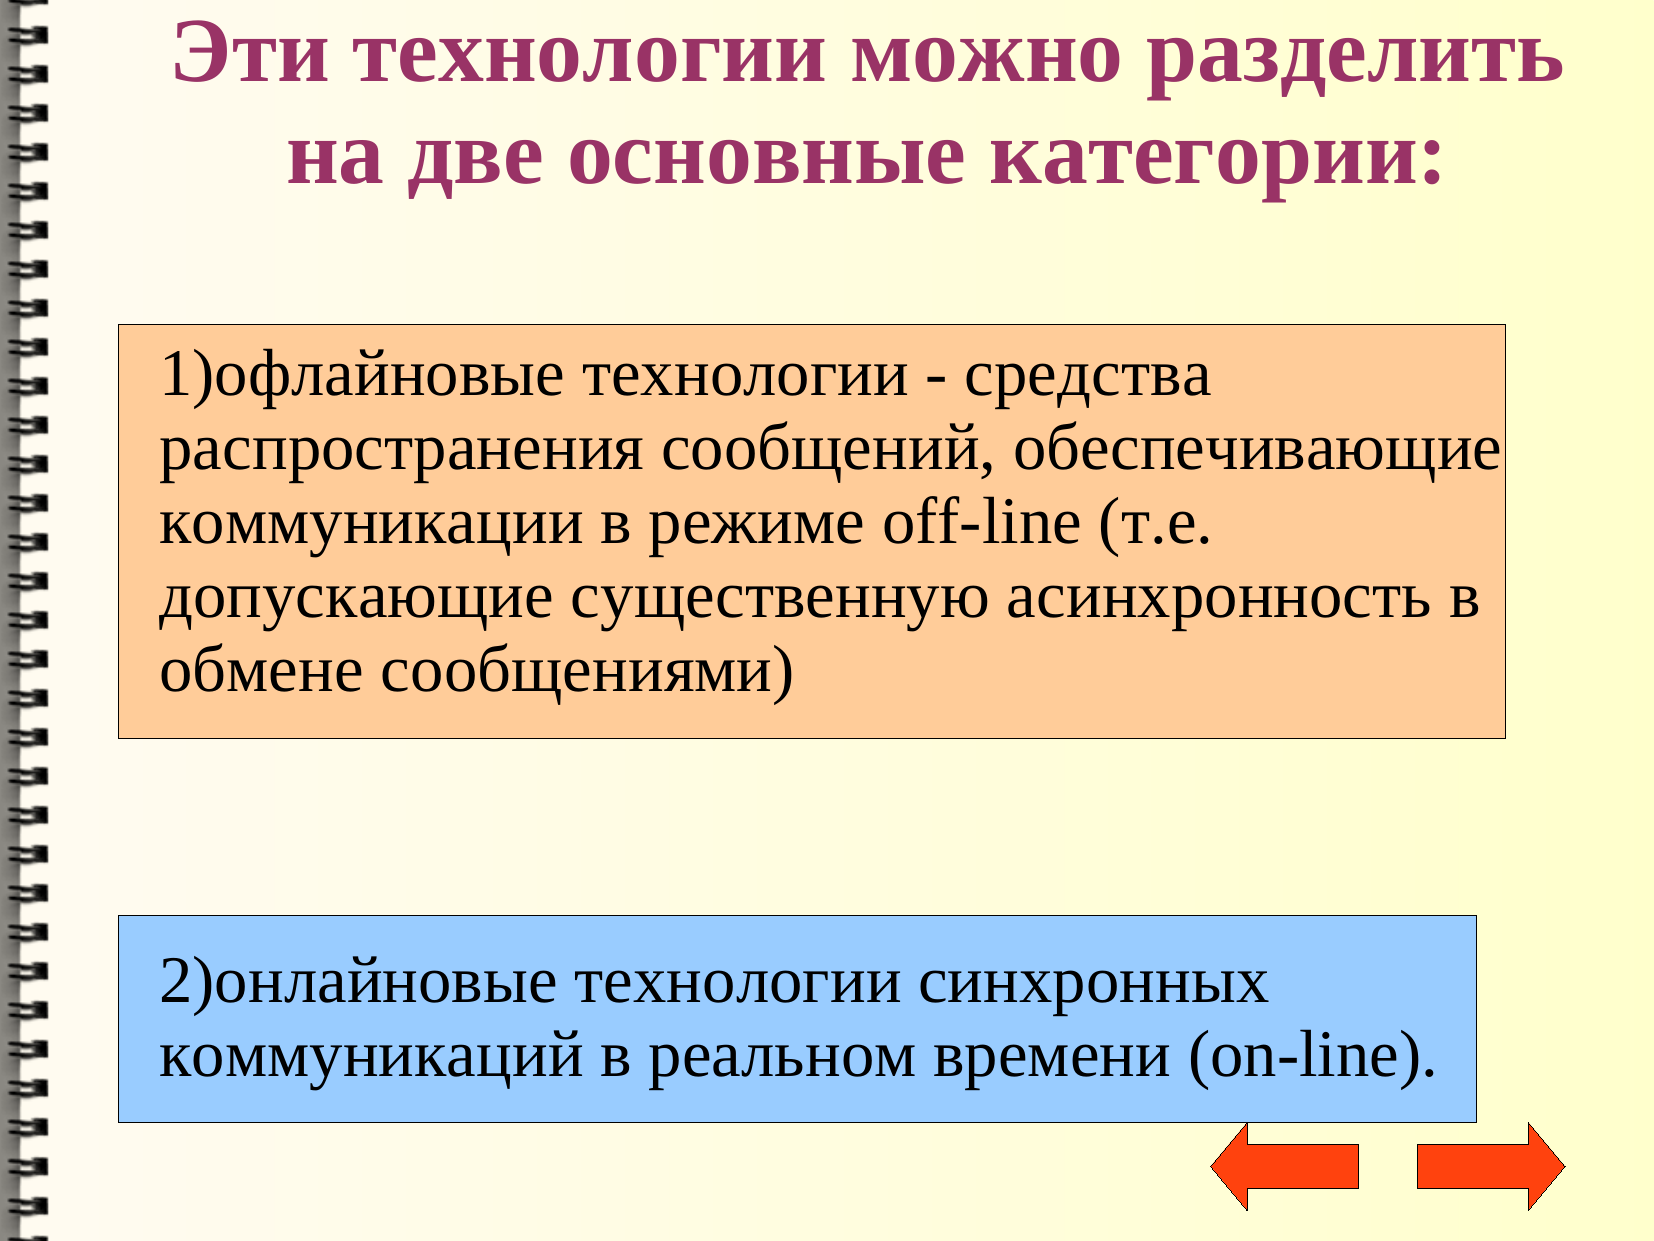

# Эти технологии можно разделить на две основные категории:
1)офлайновые технологии - средства распространения сообщений, обеспечивающие коммуникации в режиме off-line (т.е. допускающие существенную асинхронность в обмене сообщениями)
2)онлайновые технологии синхронных коммуникаций в реальном времени (on-line).